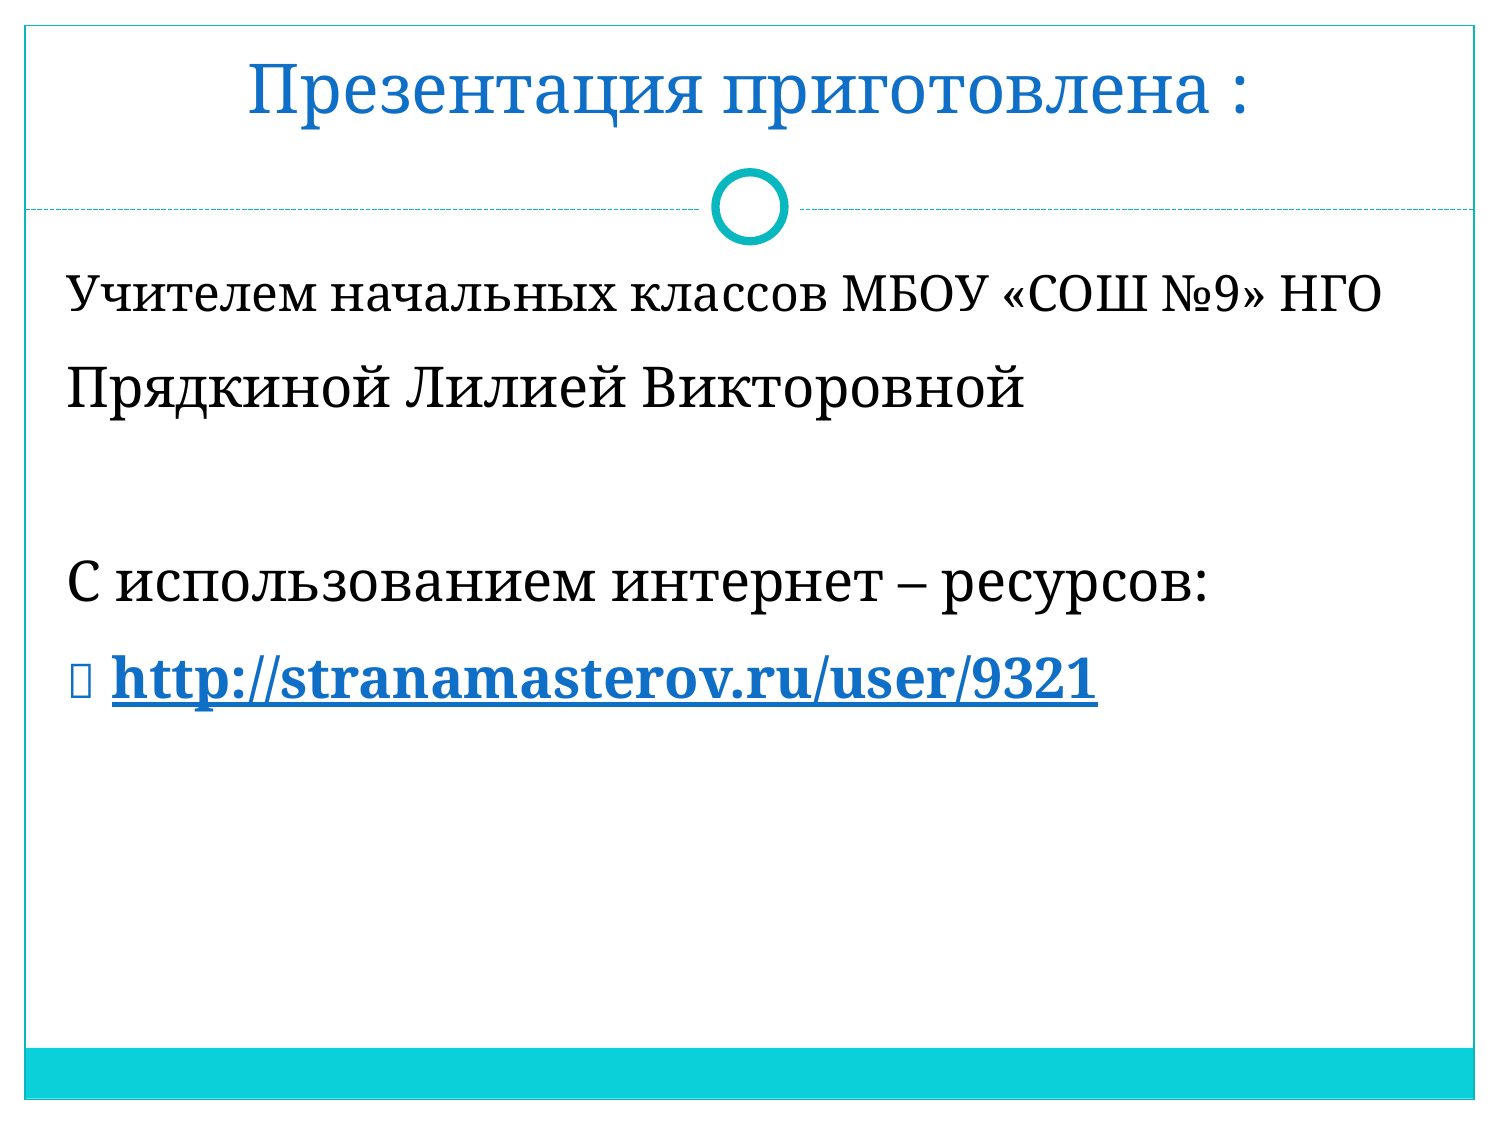

# Презентация приготовлена :
Учителем начальных классов МБОУ «СОШ №9» НГО
Прядкиной Лилией Викторовной
С использованием интернет – ресурсов:
http://stranamasterov.ru/user/9321